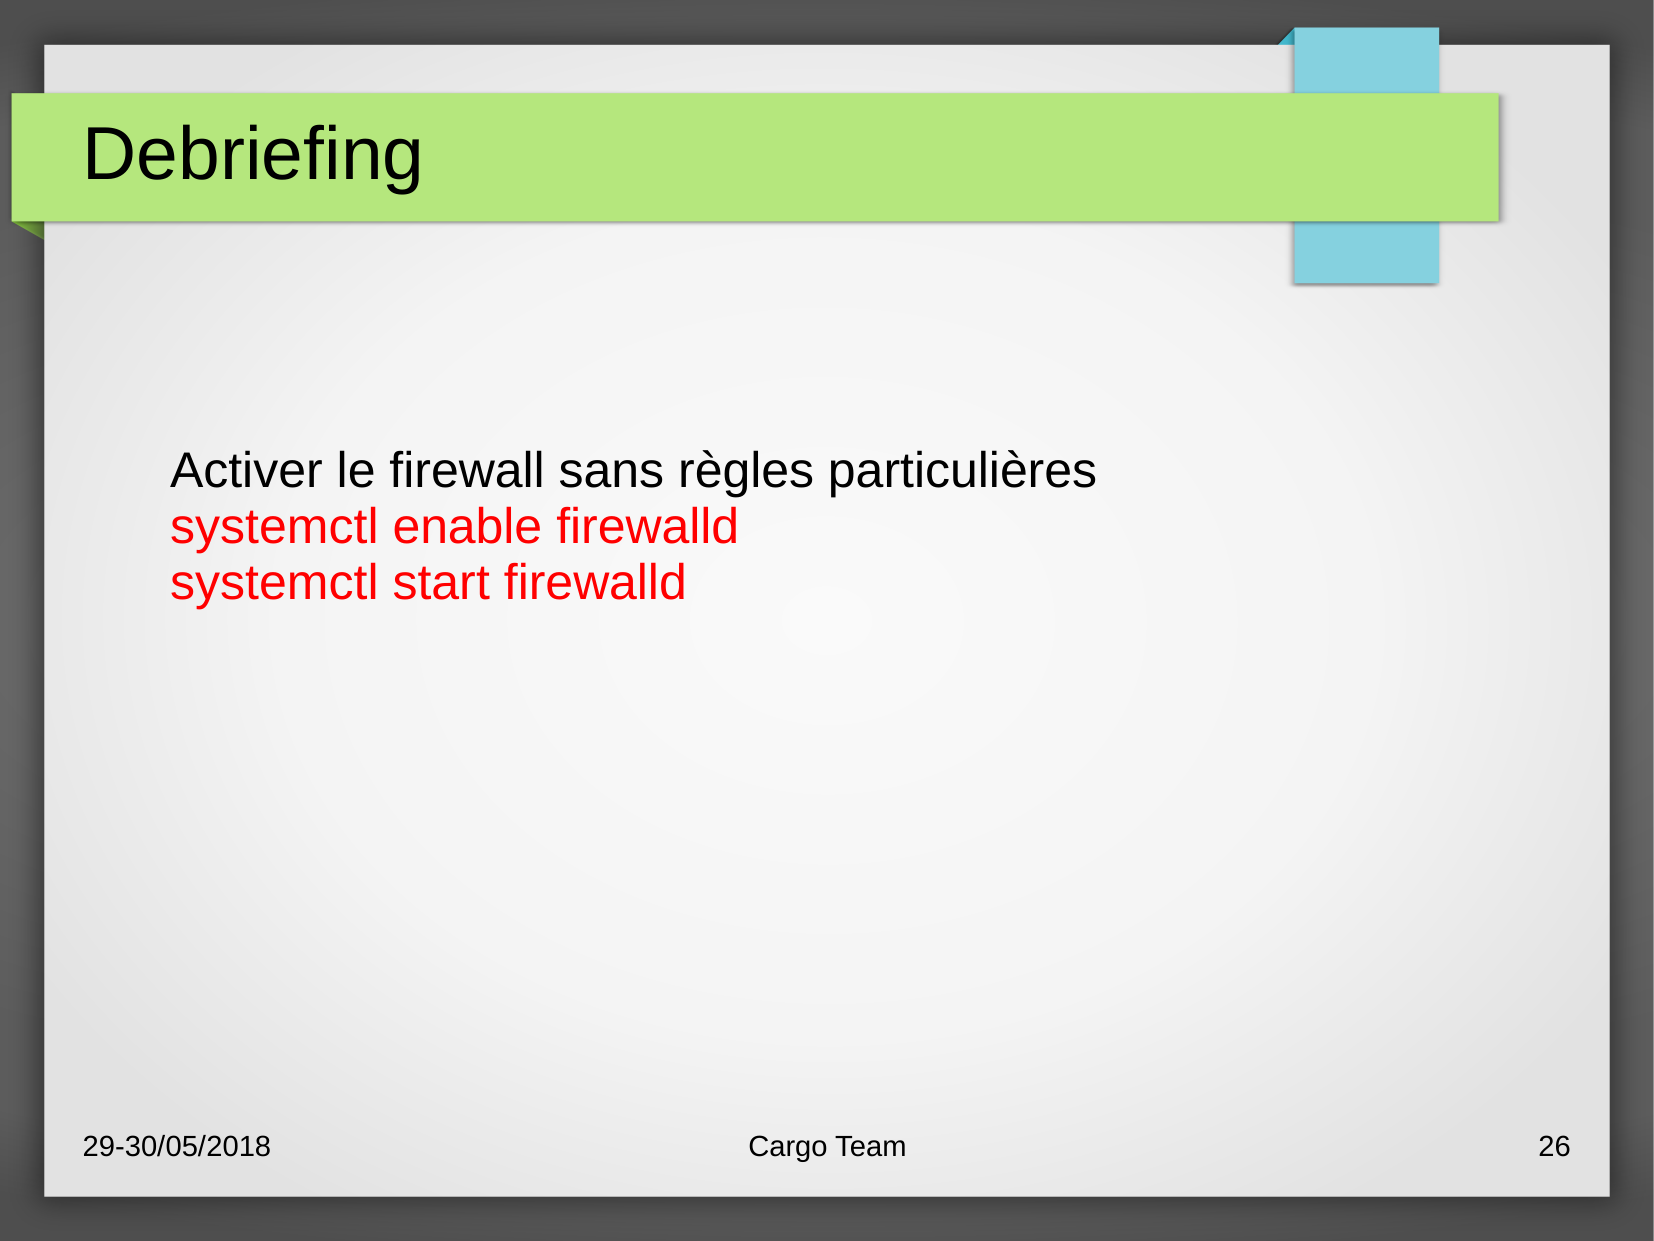

# Debriefing
Activer le firewall sans règles particulières
systemctl enable firewalld
systemctl start firewalld
29-30/05/2018
Cargo Team
26